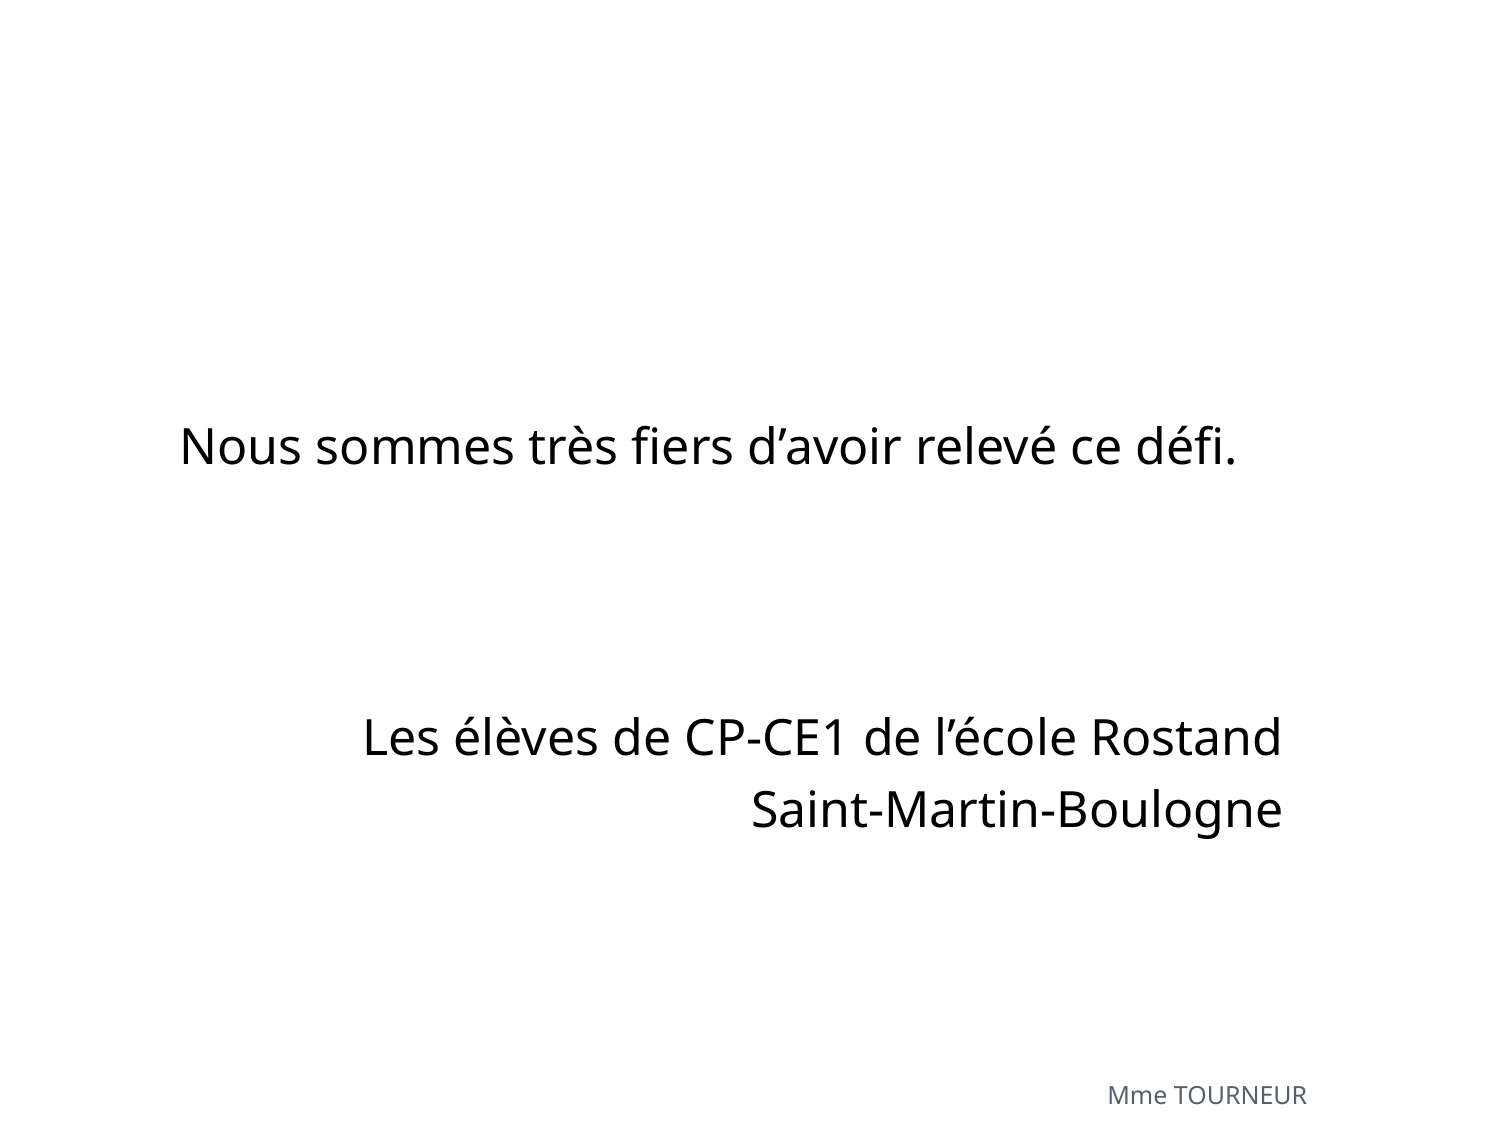

#
Nous sommes très fiers d’avoir relevé ce défi.
Les élèves de CP-CE1 de l’école Rostand
Saint-Martin-Boulogne
Mme TOURNEUR